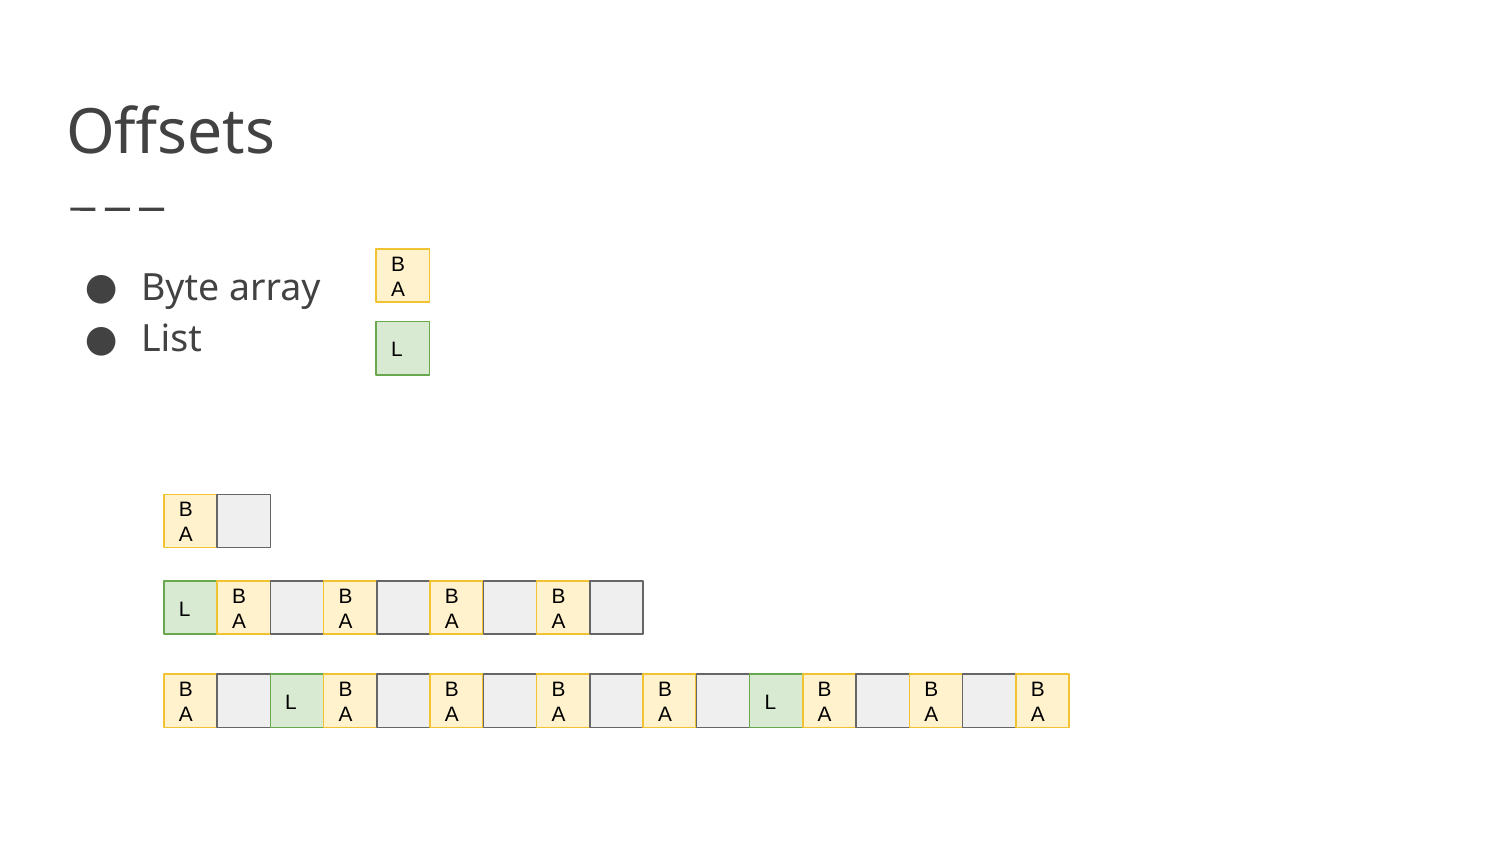

# Offsets
Byte array
List
BA
L
BA
L
BA
BA
BA
BA
BA
L
BA
BA
BA
BA
L
BA
BA
BA